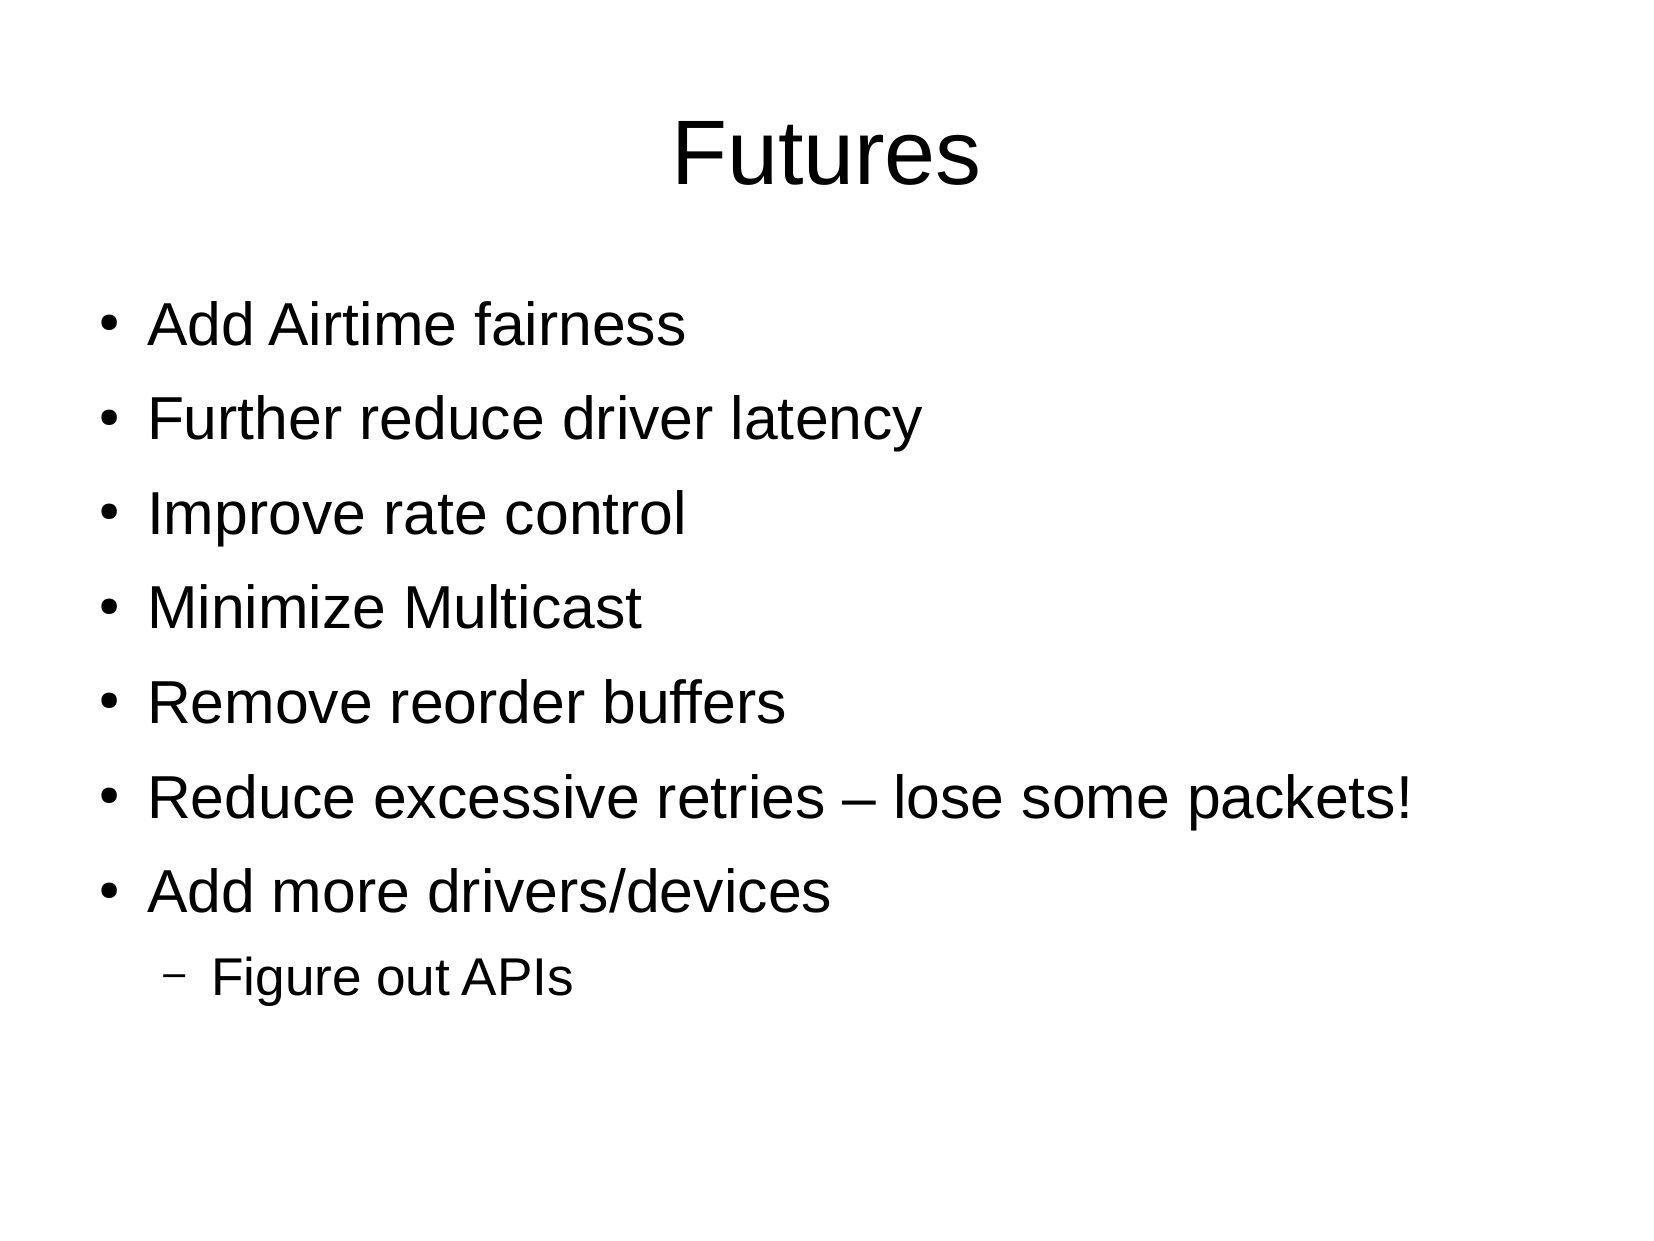

# Futures
Add Airtime fairness
Further reduce driver latency
Improve rate control
Minimize Multicast
Remove reorder buffers
Reduce excessive retries – lose some packets!
Add more drivers/devices
Figure out APIs